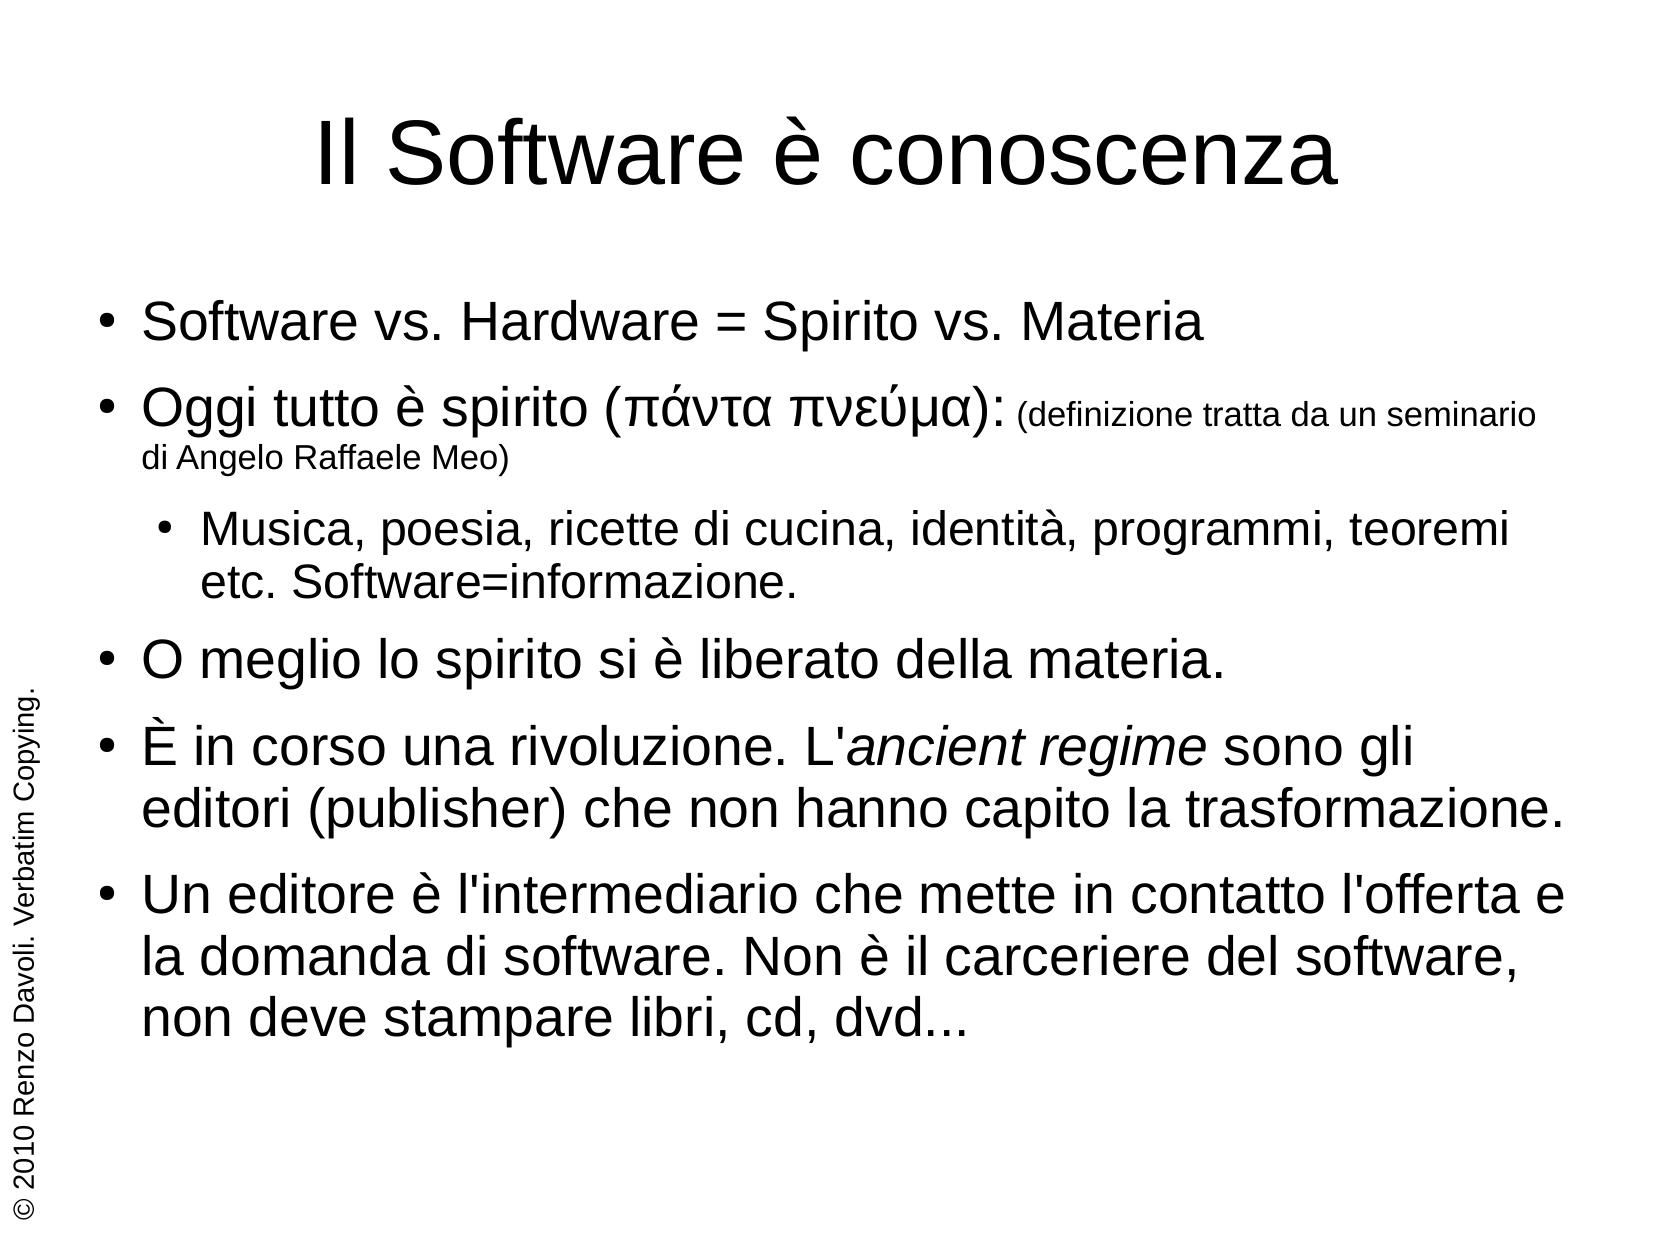

# Il Software è conoscenza
Software vs. Hardware = Spirito vs. Materia
Oggi tutto è spirito (πάντα πνεύμα): (definizione tratta da un seminario di Angelo Raffaele Meo)
Musica, poesia, ricette di cucina, identità, programmi, teoremi etc. Software=informazione.
O meglio lo spirito si è liberato della materia.
È in corso una rivoluzione. L'ancient regime sono gli editori (publisher) che non hanno capito la trasformazione.
Un editore è l'intermediario che mette in contatto l'offerta e la domanda di software. Non è il carceriere del software, non deve stampare libri, cd, dvd...